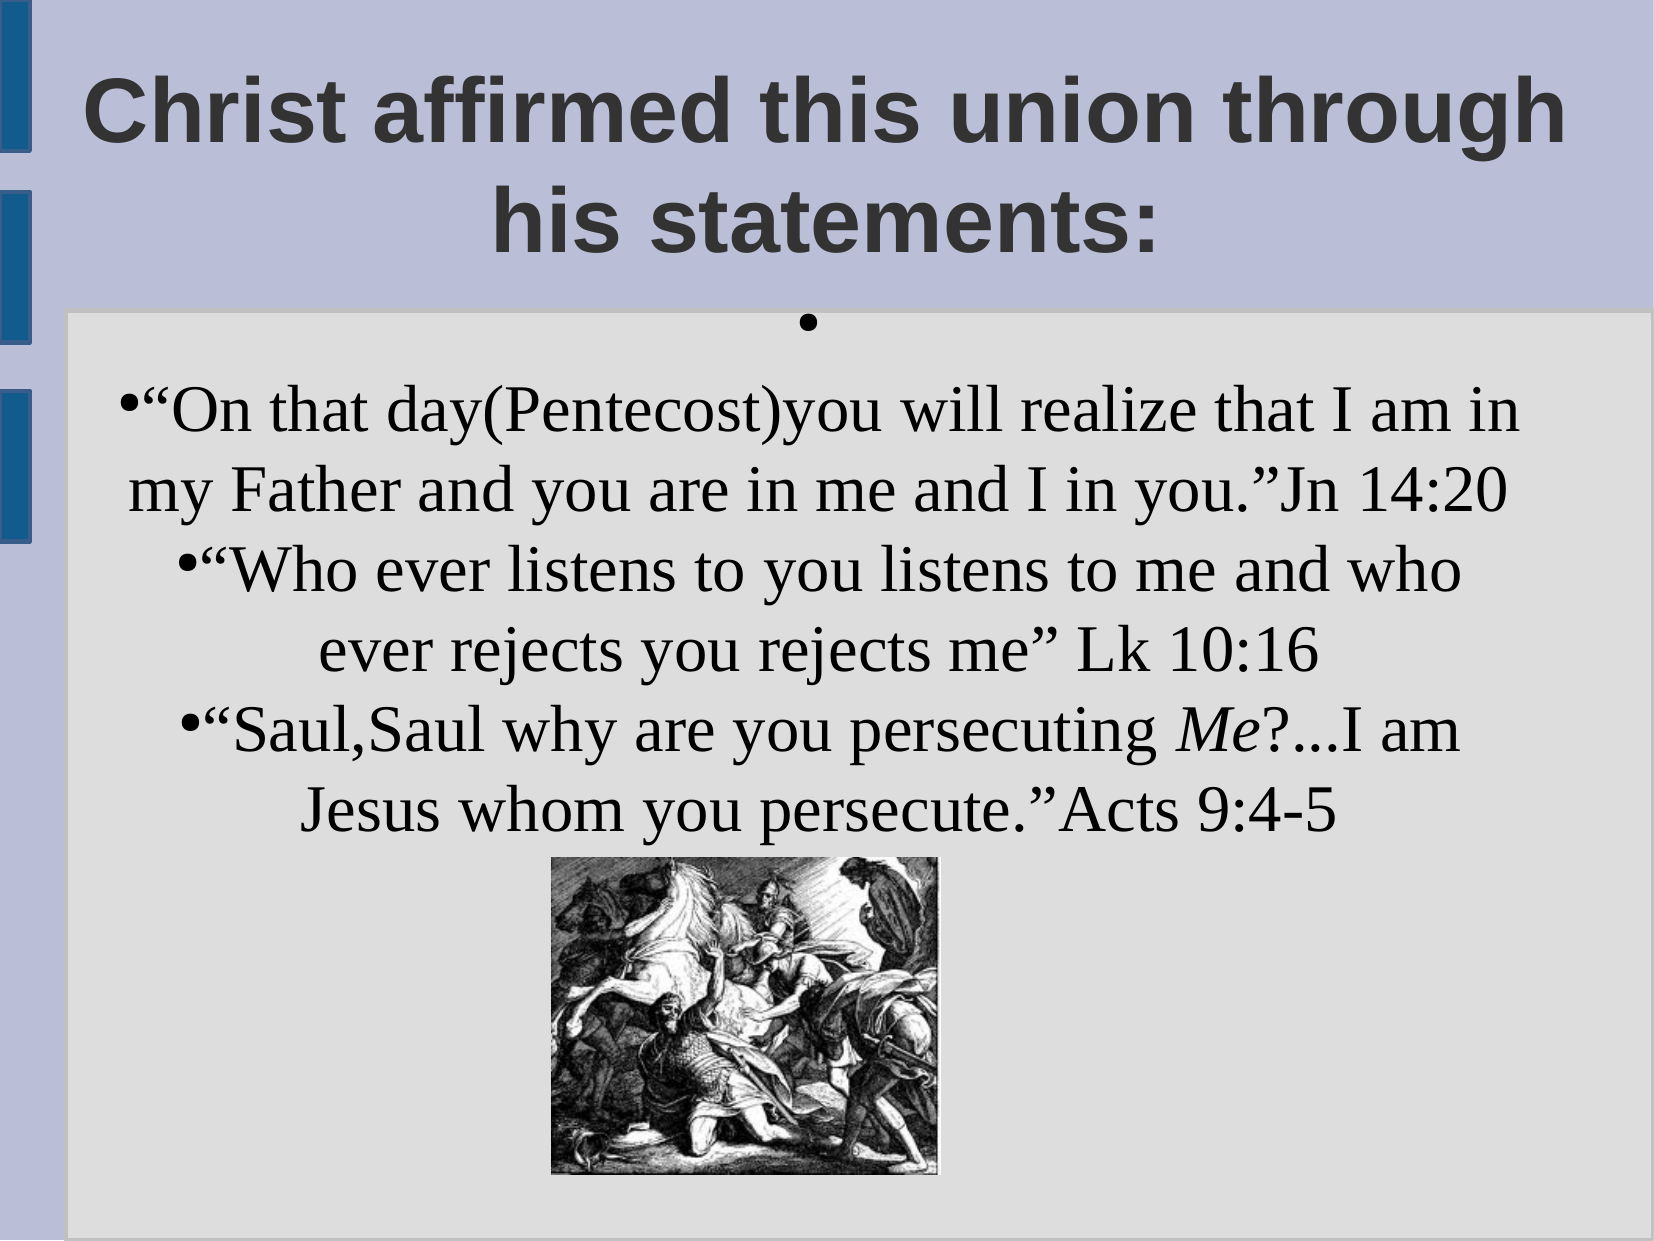

# Christ affirmed this union through his statements:
“On that day(Pentecost)you will realize that I am in my Father and you are in me and I in you.”Jn 14:20
“Who ever listens to you listens to me and who ever rejects you rejects me” Lk 10:16
“Saul,Saul why are you persecuting Me?...I am Jesus whom you persecute.”Acts 9:4-5